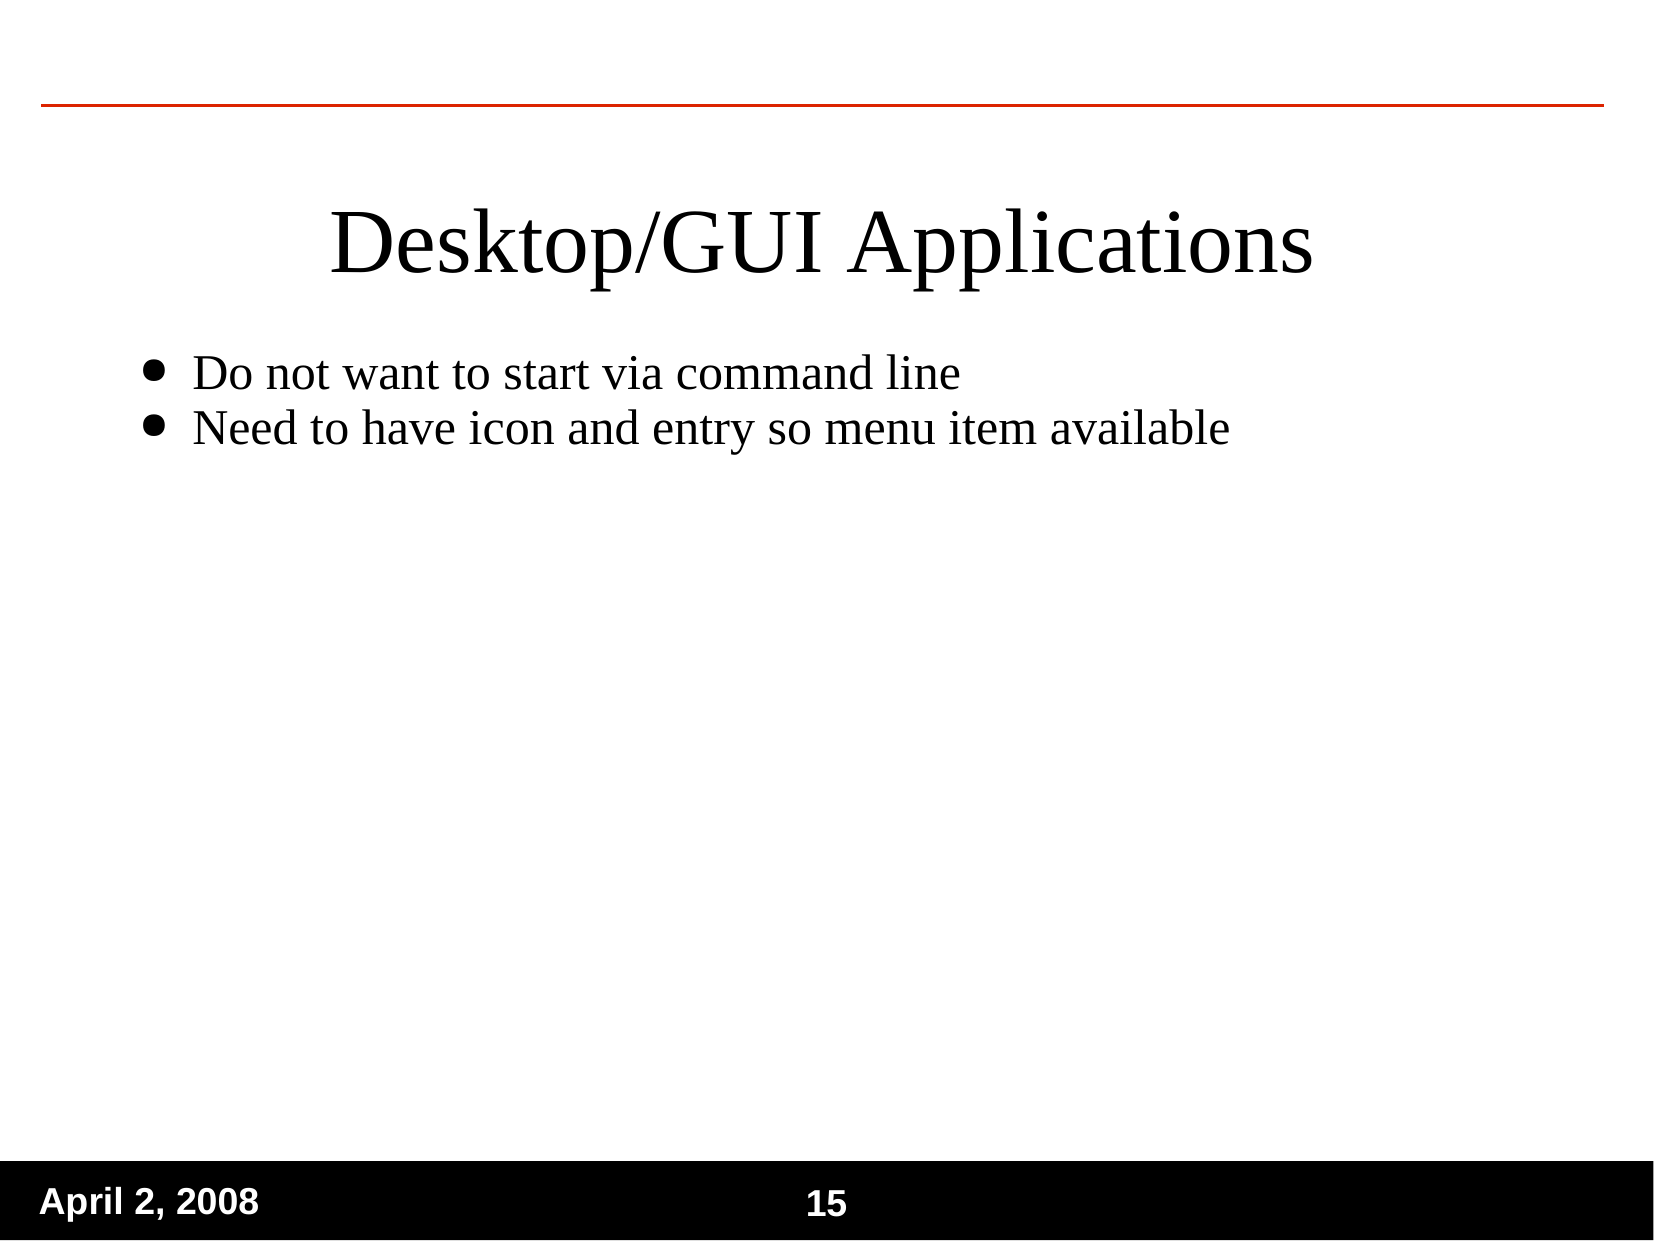

# Desktop/GUI Applications
Do not want to start via command line
Need to have icon and entry so menu item available